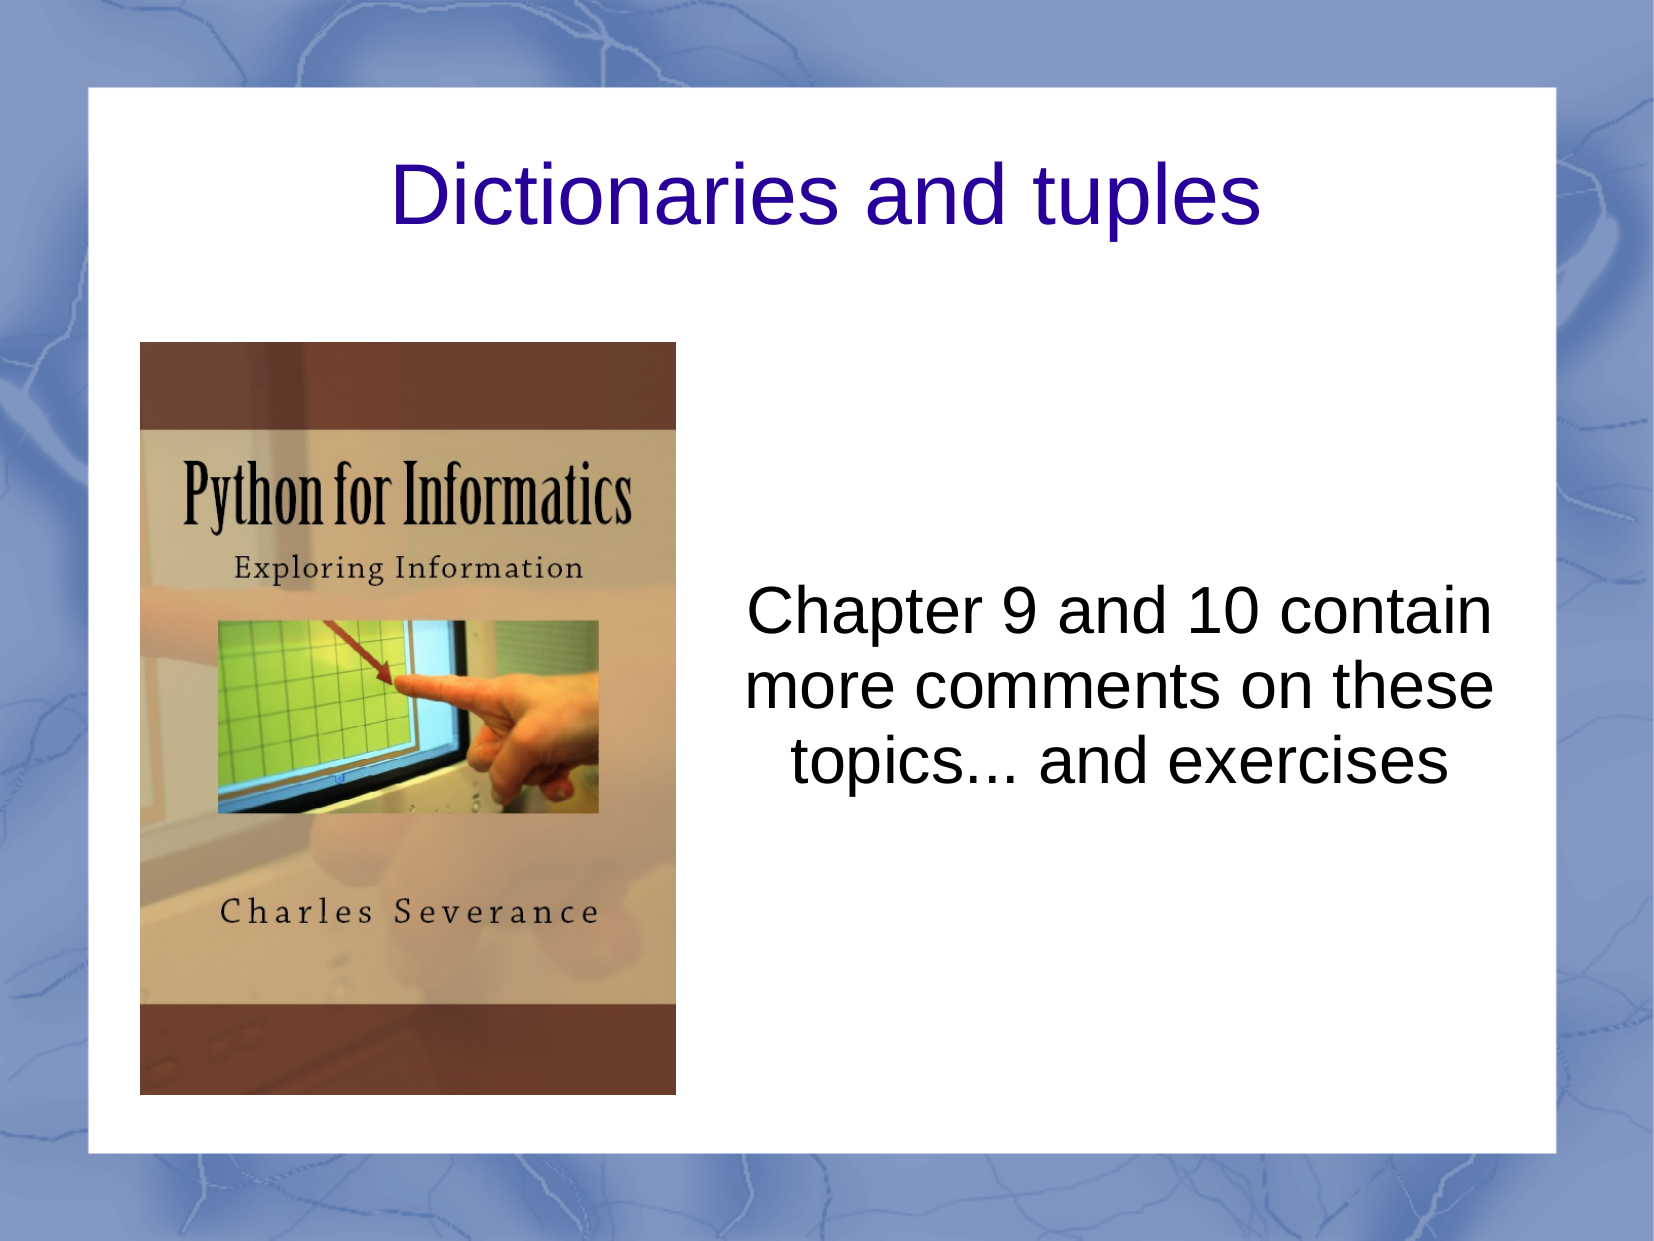

# Dictionaries and tuples
Chapter 9 and 10 contain more comments on these topics... and exercises